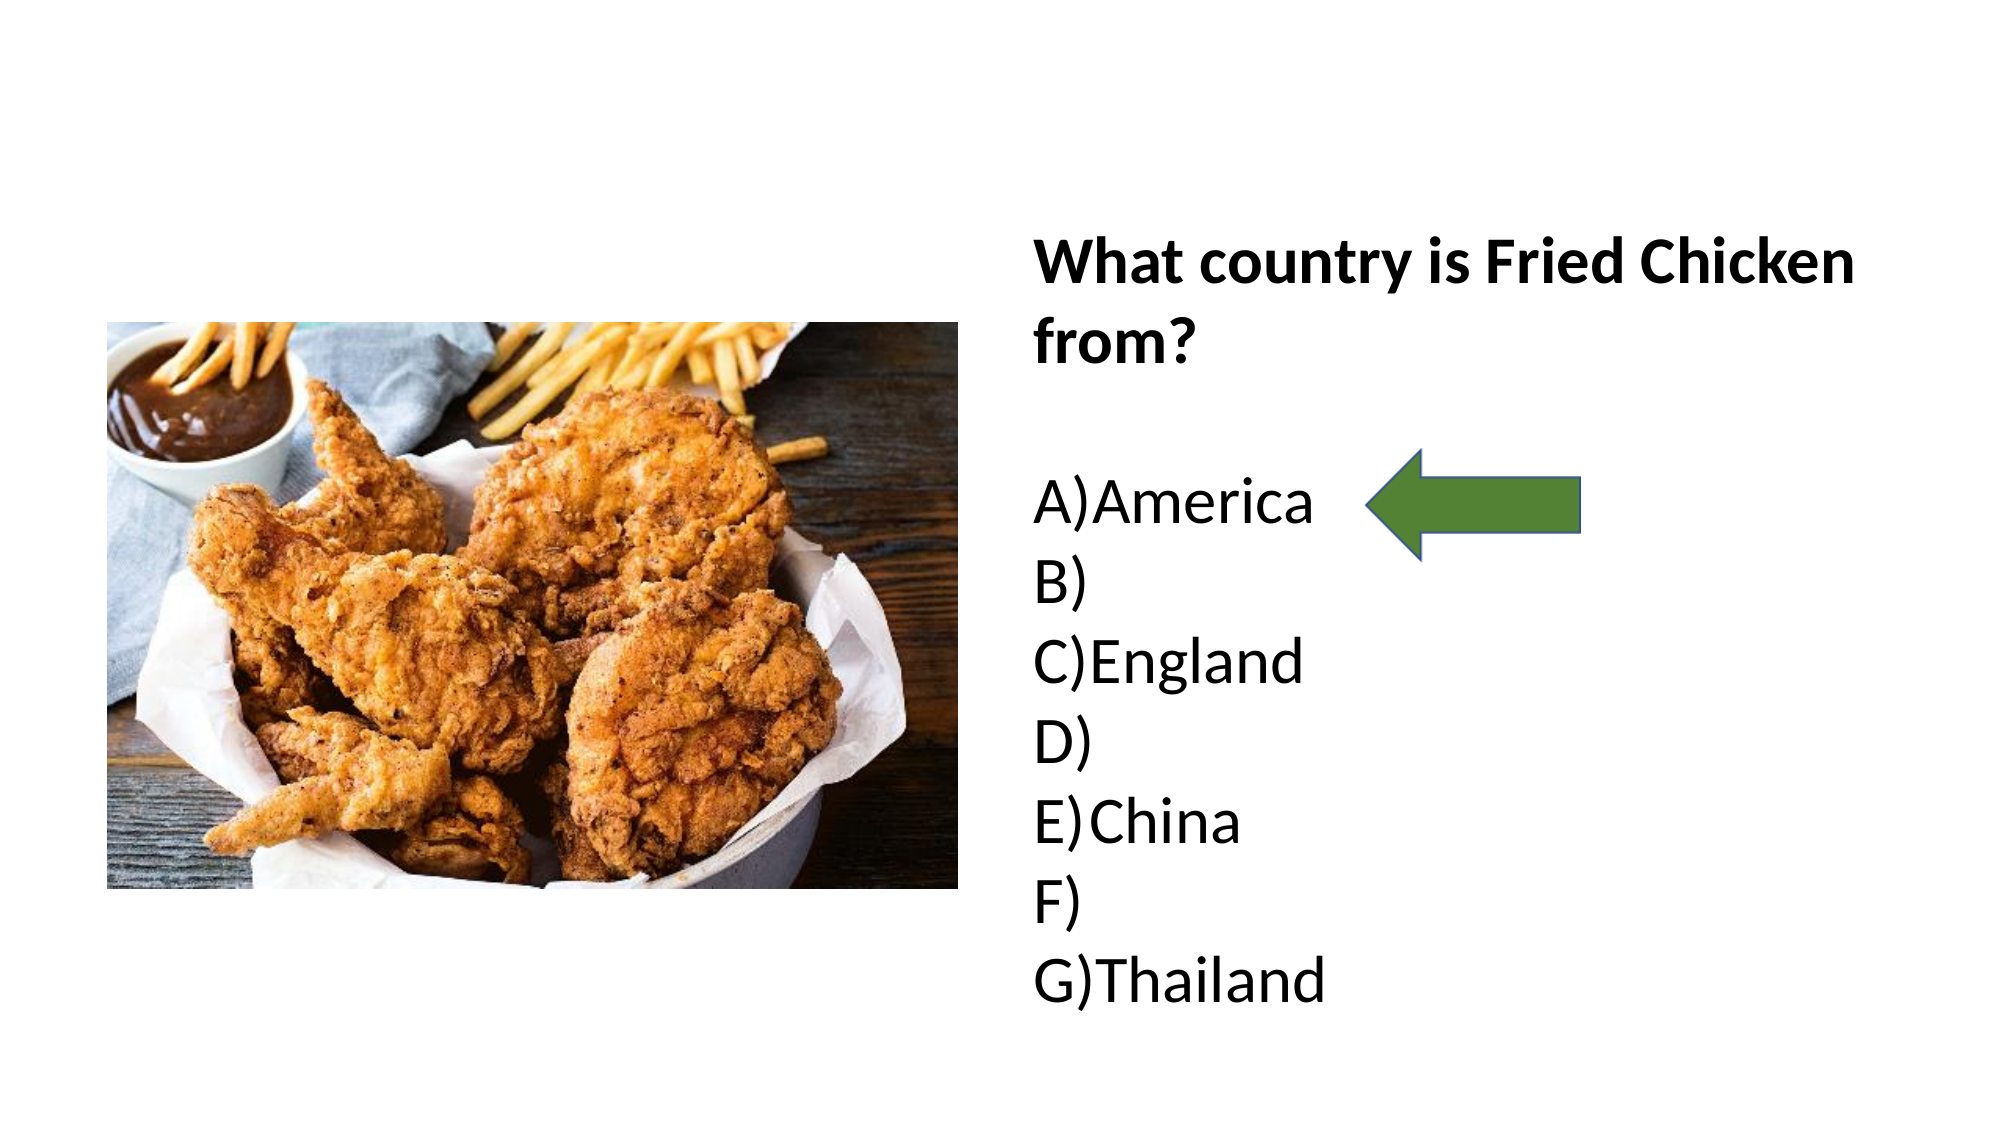

What country is Fried Chicken from?
America
England
China
Thailand